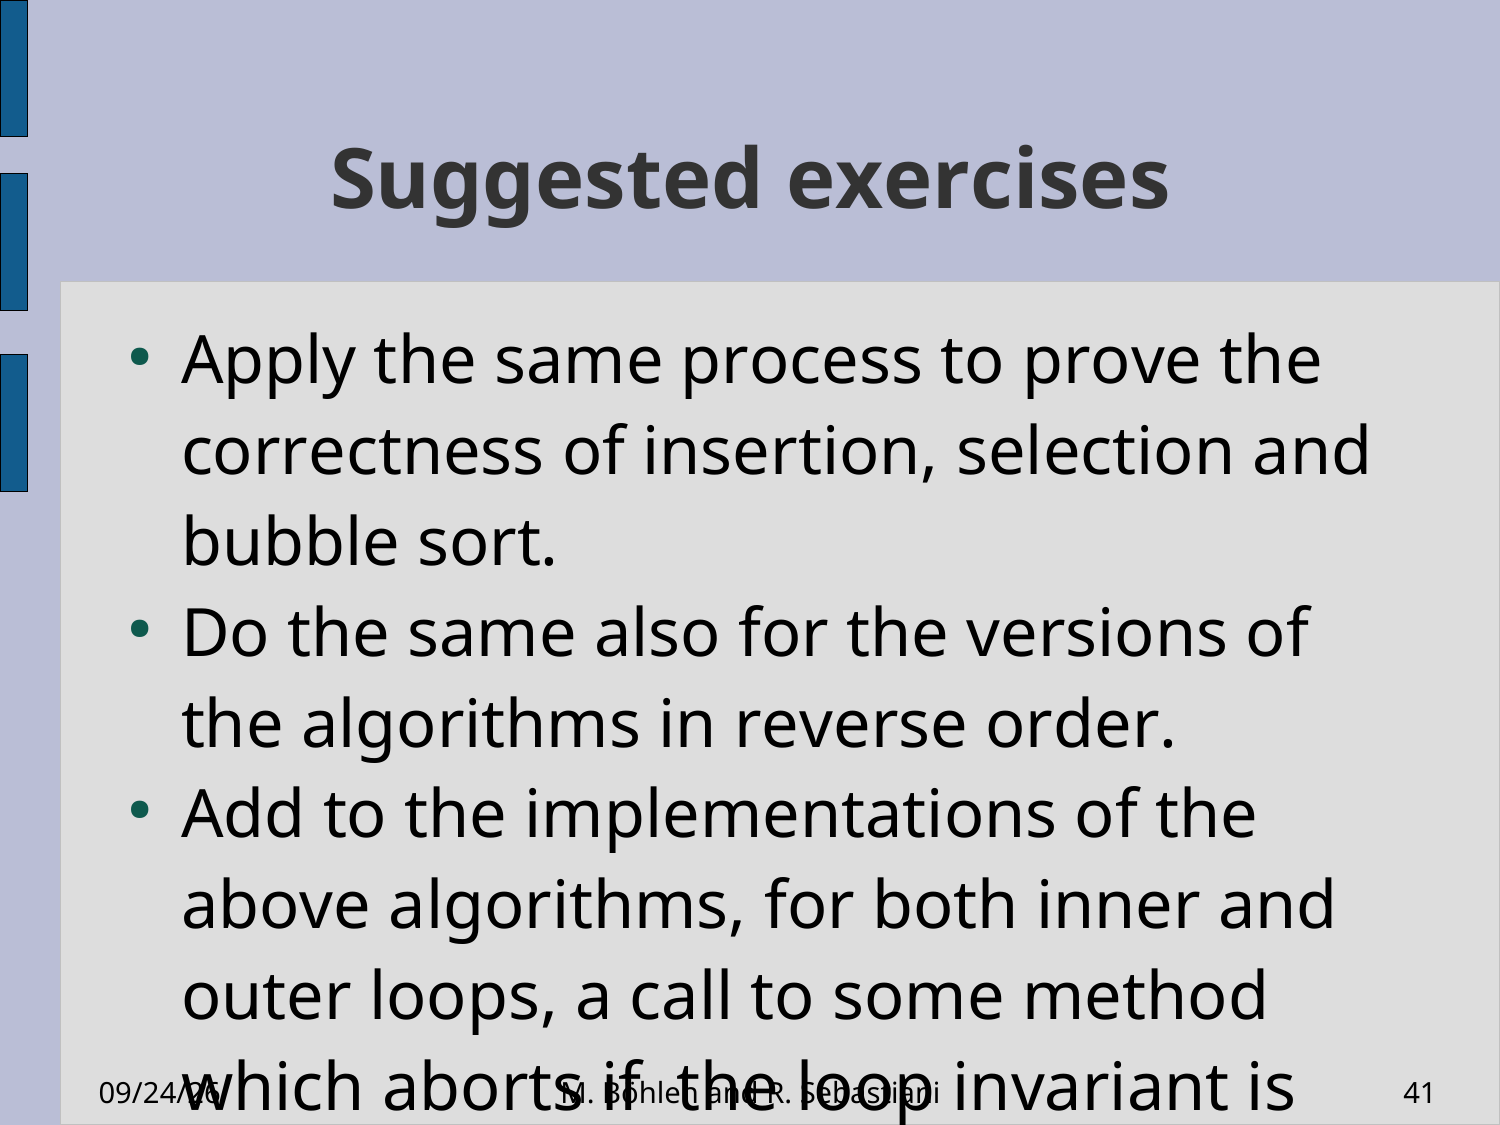

# Suggested exercises
Apply the same process to prove the correctness of insertion, selection and bubble sort.
Do the same also for the versions of the algorithms in reverse order.
Add to the implementations of the above algorithms, for both inner and outer loops, a call to some method which aborts if the loop invariant is violated
M. Böhlen and R. Sebastiani
41